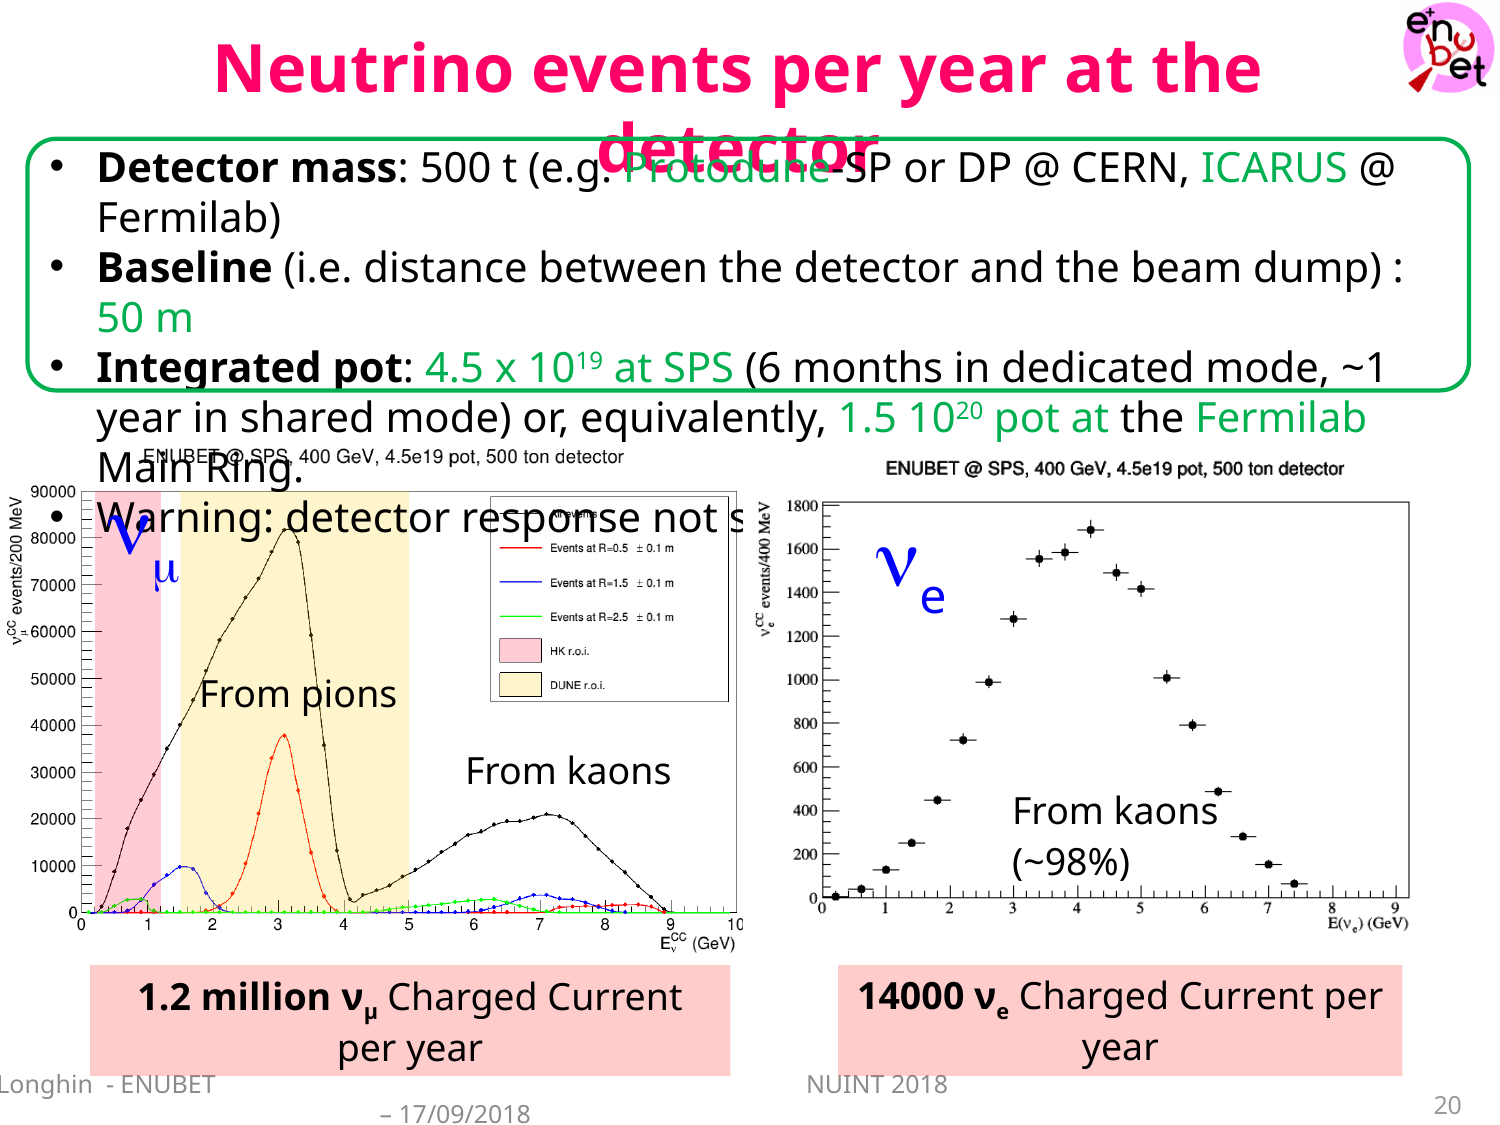

Neutrino events per year at the detector
Detector mass: 500 t (e.g. Protodune-SP or DP @ CERN, ICARUS @ Fermilab)
Baseline (i.e. distance between the detector and the beam dump) : 50 m
Integrated pot: 4.5 x 1019 at SPS (6 months in dedicated mode, ~1 year in shared mode) or, equivalently, 1.5 1020 pot at the Fermilab Main Ring.
Warning: detector response not simulated!
nm
ne
From pions
From kaons
From kaons
(~98%)
14000 νe Charged Current per year
1.2 million νμ Charged Current per year